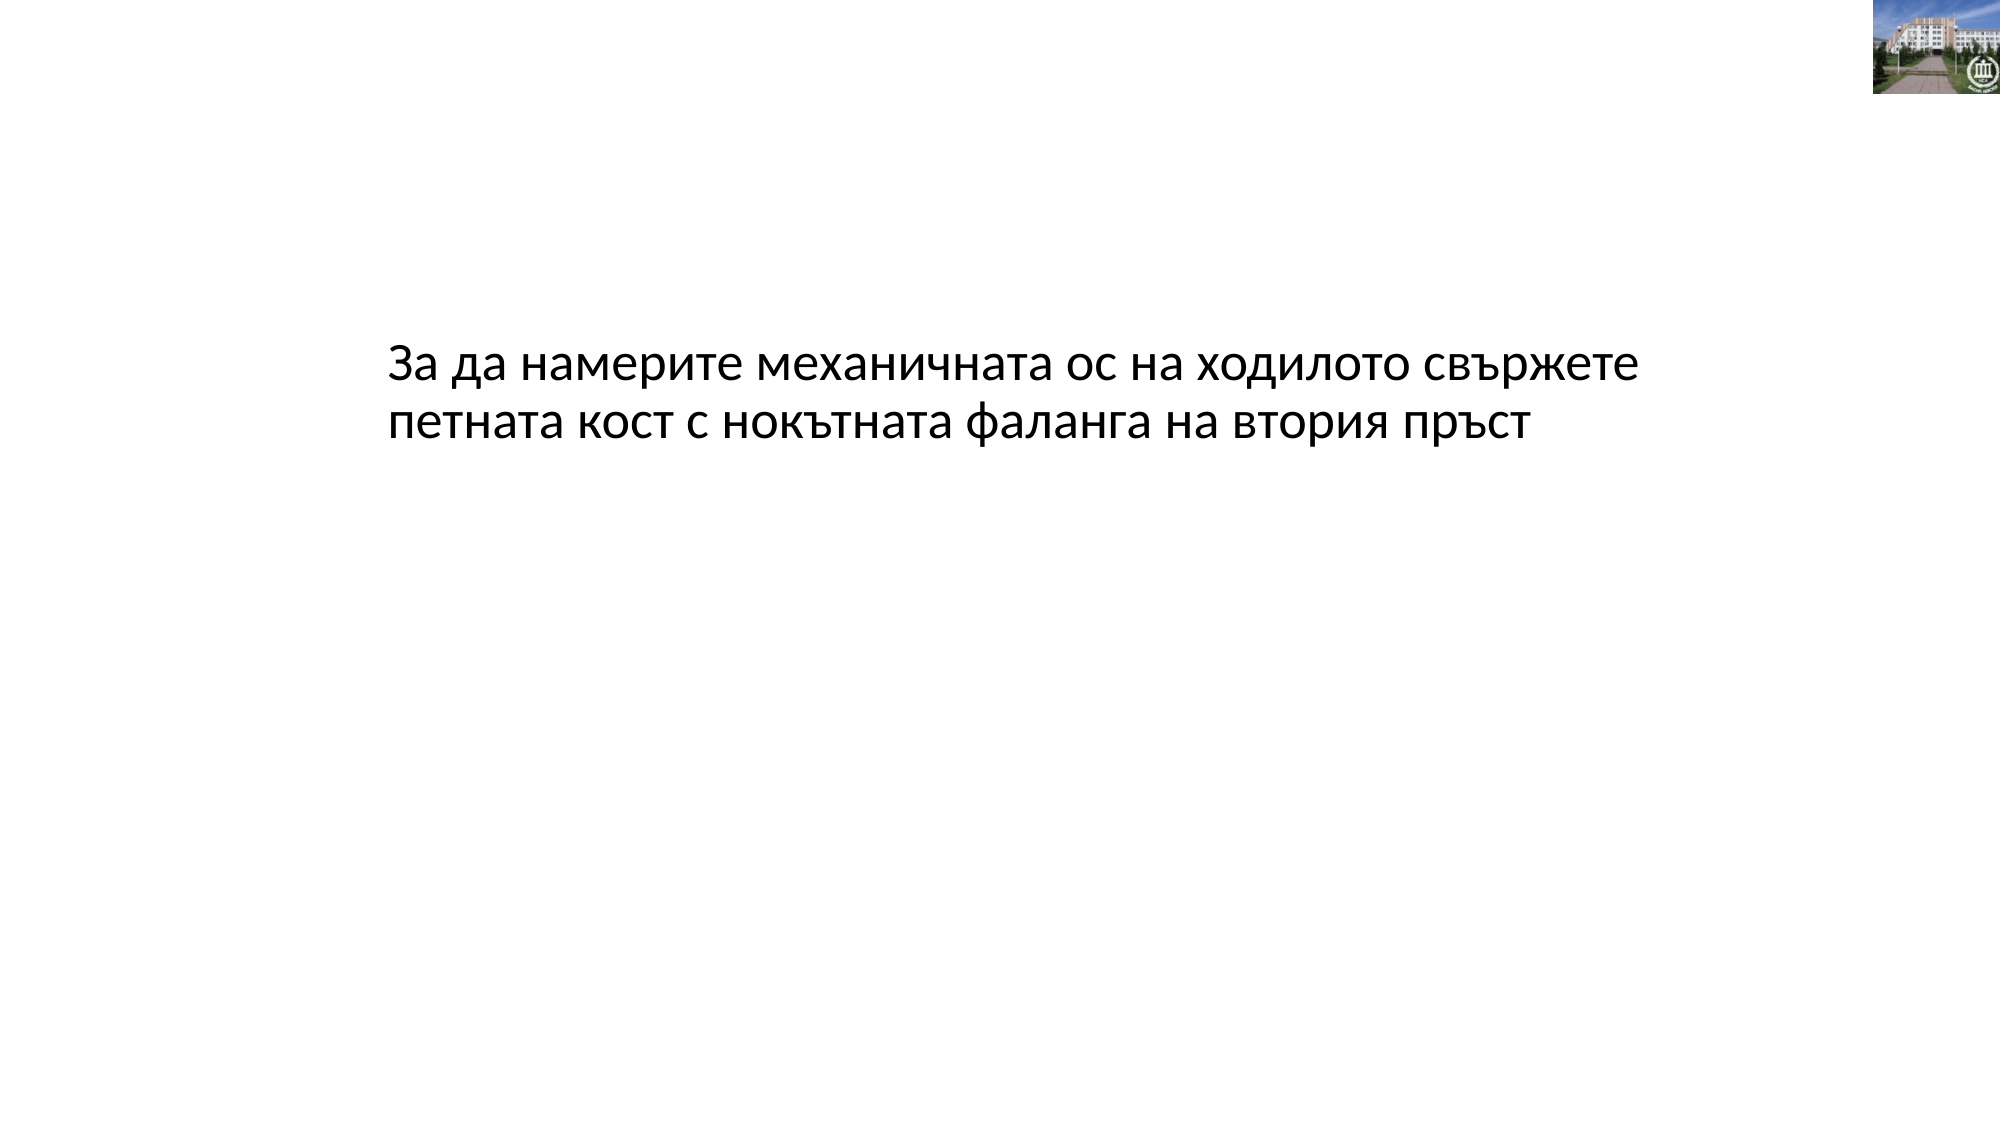

# За да намерите механичната ос на ходилото свържете петната кост с нокътната фаланга на втория пръст